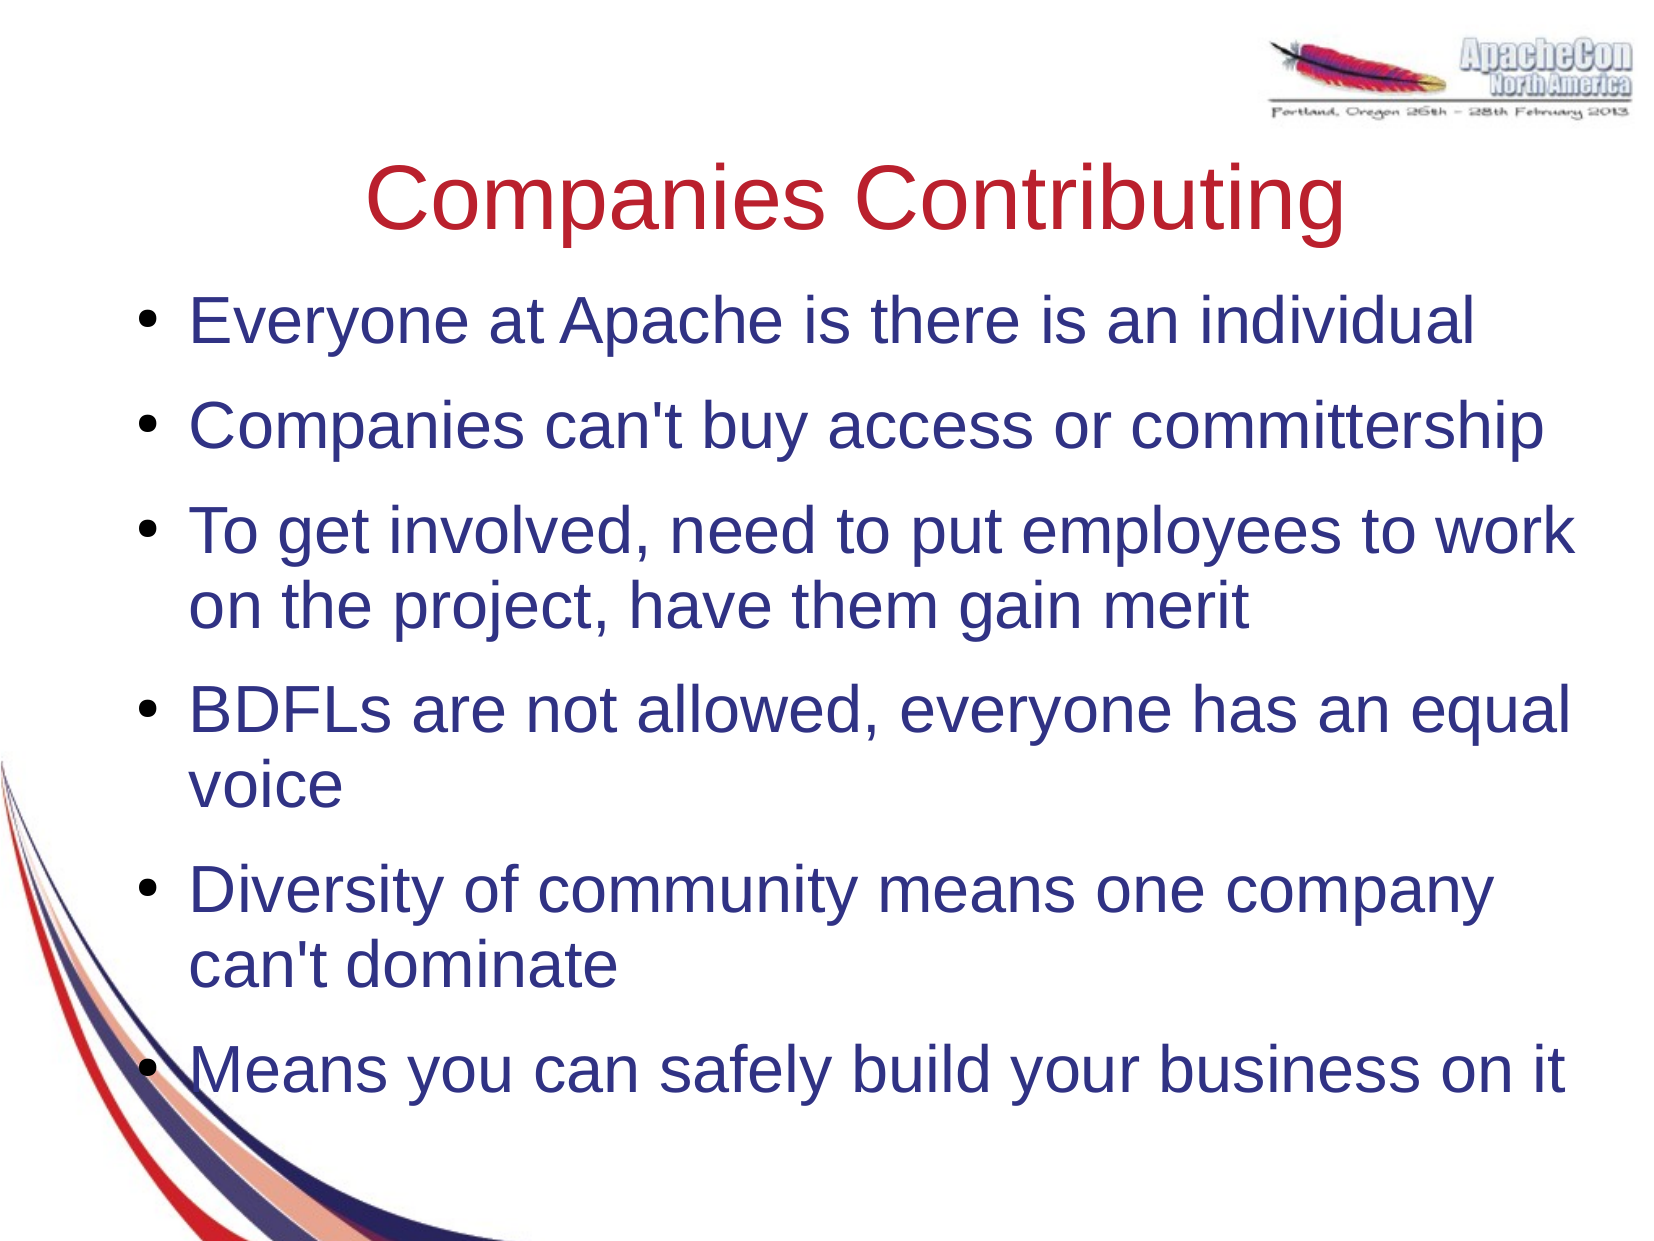

# Companies Contributing
Everyone at Apache is there is an individual
Companies can't buy access or committership
To get involved, need to put employees to work on the project, have them gain merit
BDFLs are not allowed, everyone has an equal voice
Diversity of community means one company can't dominate
Means you can safely build your business on it